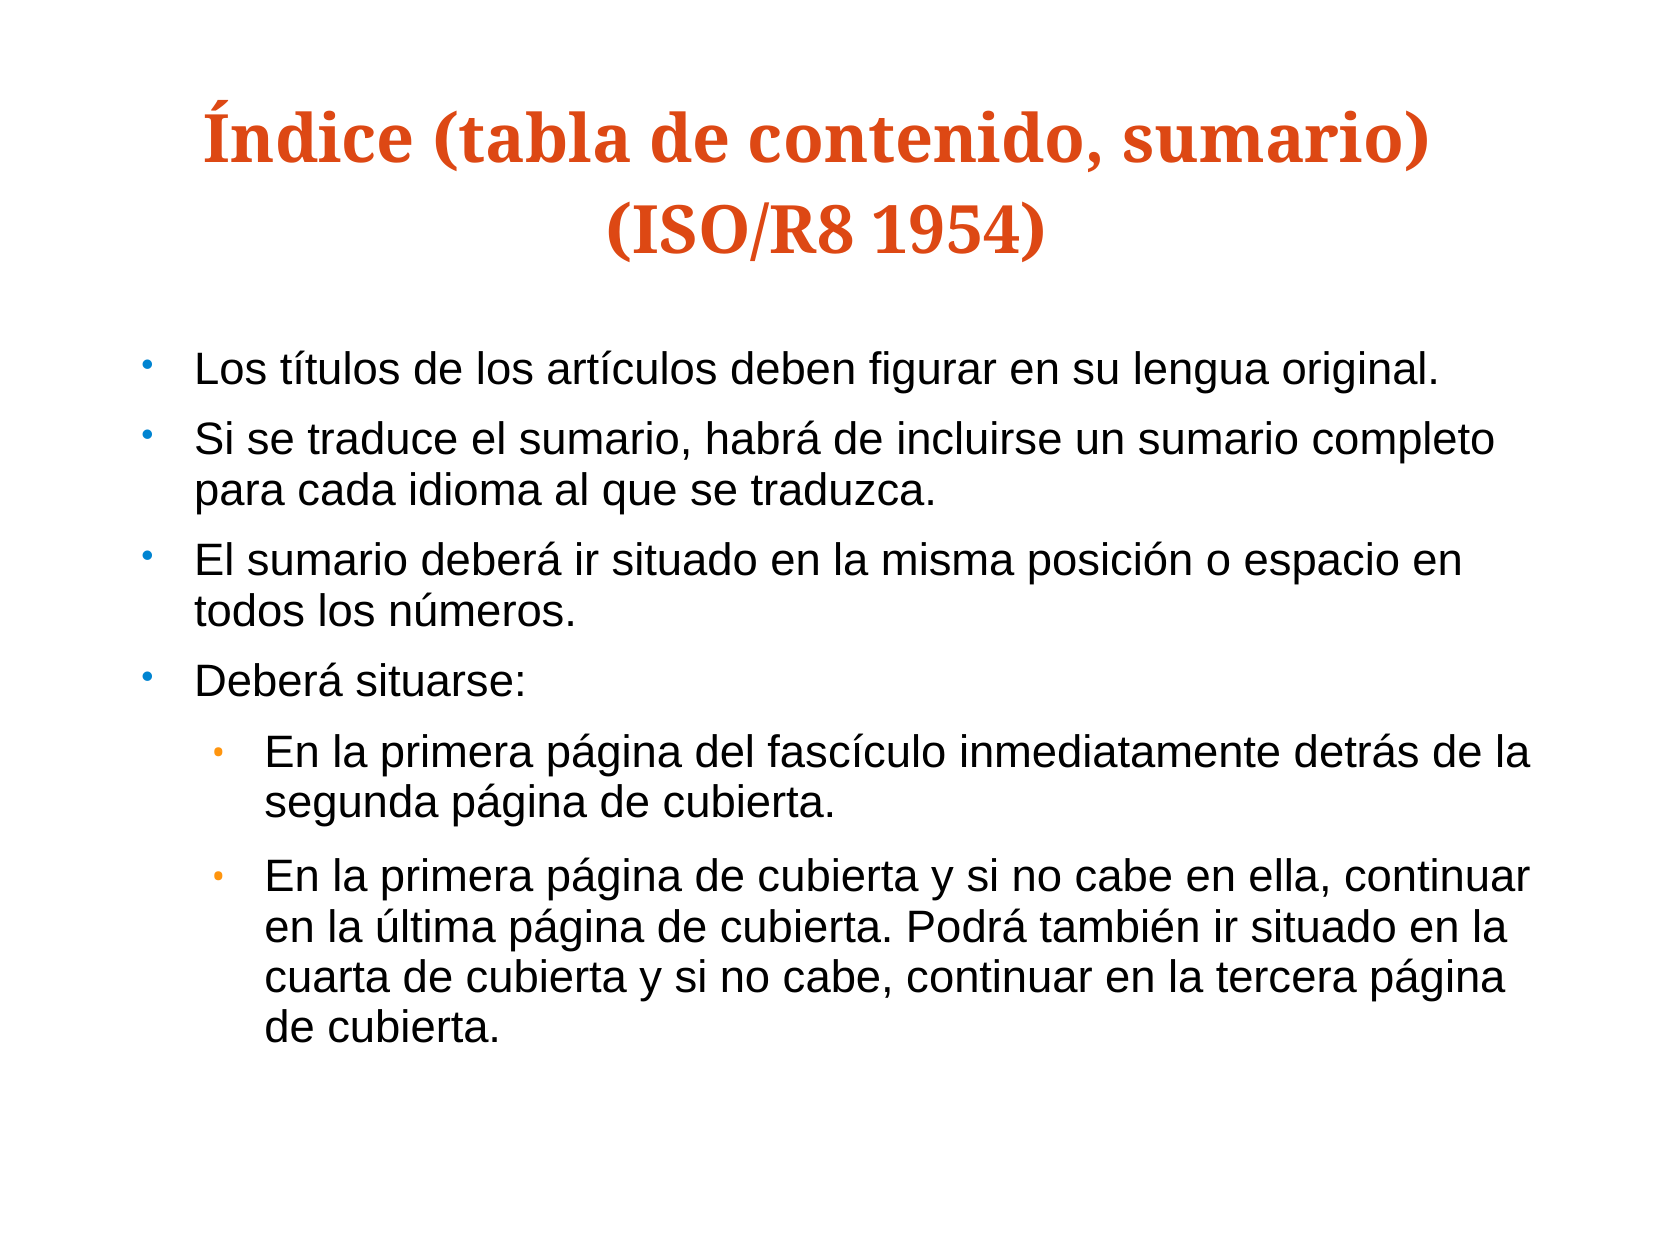

# Índice (tabla de contenido, sumario) (ISO/R8 1954)
Los títulos de los artículos deben figurar en su lengua original.
Si se traduce el sumario, habrá de incluirse un sumario completo para cada idioma al que se traduzca.
El sumario deberá ir situado en la misma posición o espacio en todos los números.
Deberá situarse:
En la primera página del fascículo inmediatamente detrás de la segunda página de cubierta.
En la primera página de cubierta y si no cabe en ella, continuar en la última página de cubierta. Podrá también ir situado en la cuarta de cubierta y si no cabe, continuar en la tercera página de cubierta.